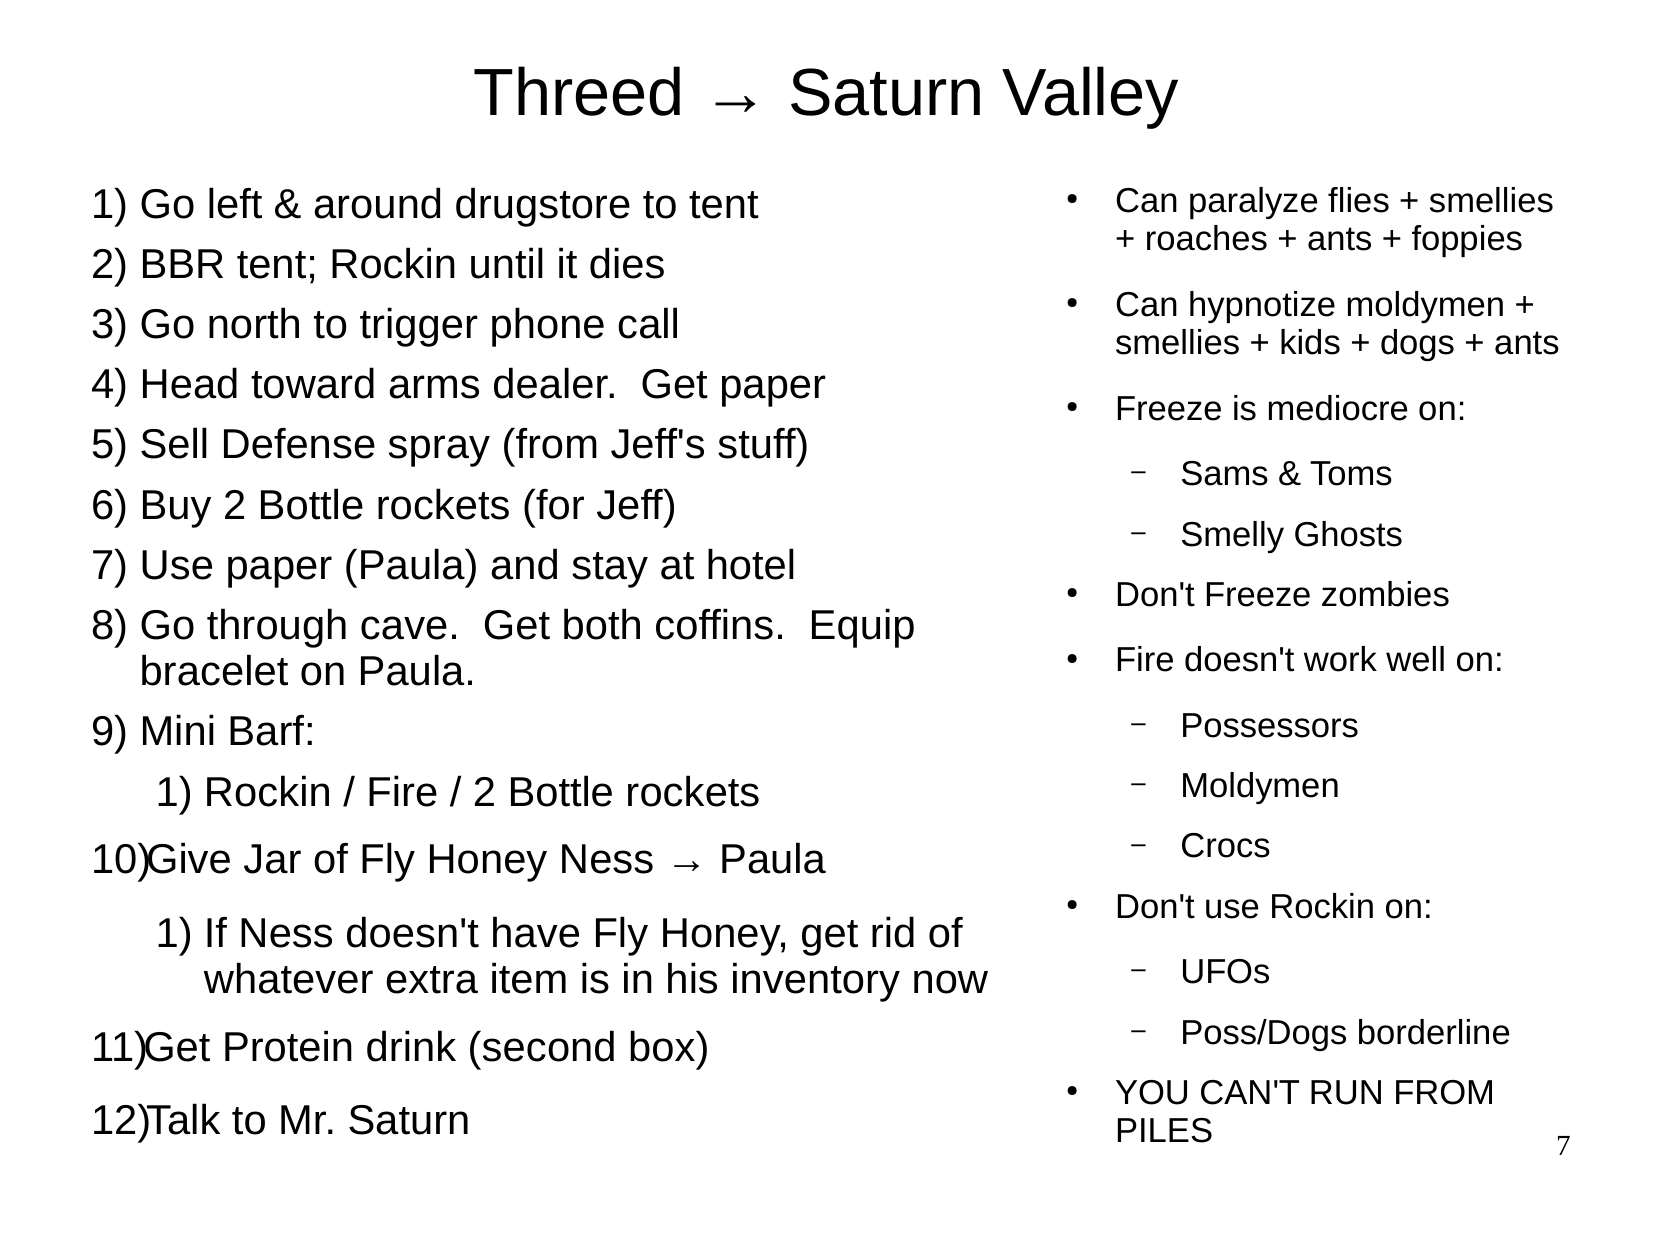

# Threed → Saturn Valley
Go left & around drugstore to tent
BBR tent; Rockin until it dies
Go north to trigger phone call
Head toward arms dealer. Get paper
Sell Defense spray (from Jeff's stuff)
Buy 2 Bottle rockets (for Jeff)
Use paper (Paula) and stay at hotel
Go through cave. Get both coffins. Equip bracelet on Paula.
Mini Barf:
Rockin / Fire / 2 Bottle rockets
Give Jar of Fly Honey Ness → Paula
If Ness doesn't have Fly Honey, get rid of whatever extra item is in his inventory now
Get Protein drink (second box)
Talk to Mr. Saturn
Can paralyze flies + smellies + roaches + ants + foppies
Can hypnotize moldymen + smellies + kids + dogs + ants
Freeze is mediocre on:
Sams & Toms
Smelly Ghosts
Don't Freeze zombies
Fire doesn't work well on:
Possessors
Moldymen
Crocs
Don't use Rockin on:
UFOs
Poss/Dogs borderline
YOU CAN'T RUN FROM PILES
7